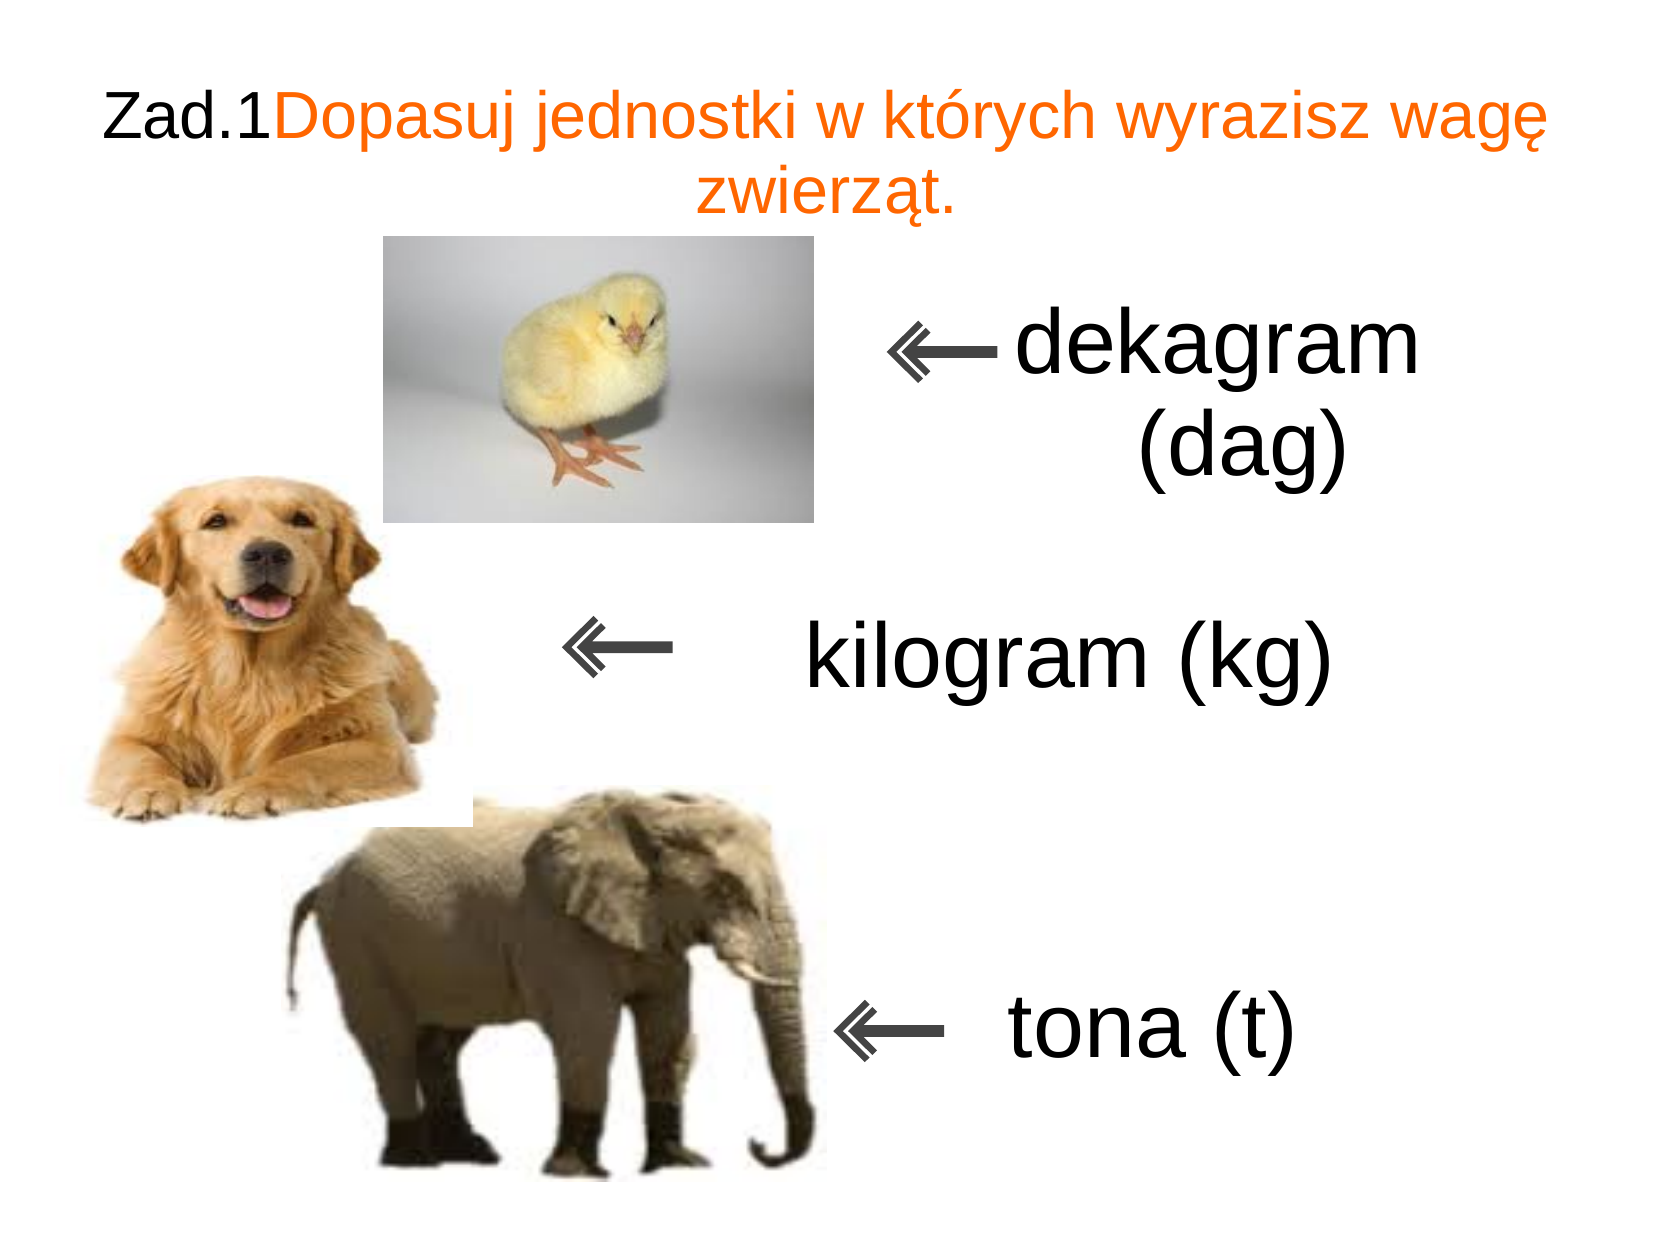

# Zad.1Dopasuj jednostki w których wyrazisz wagę zwierząt.
 dekagram (dag)
 kilogram (kg)
 tona (t)